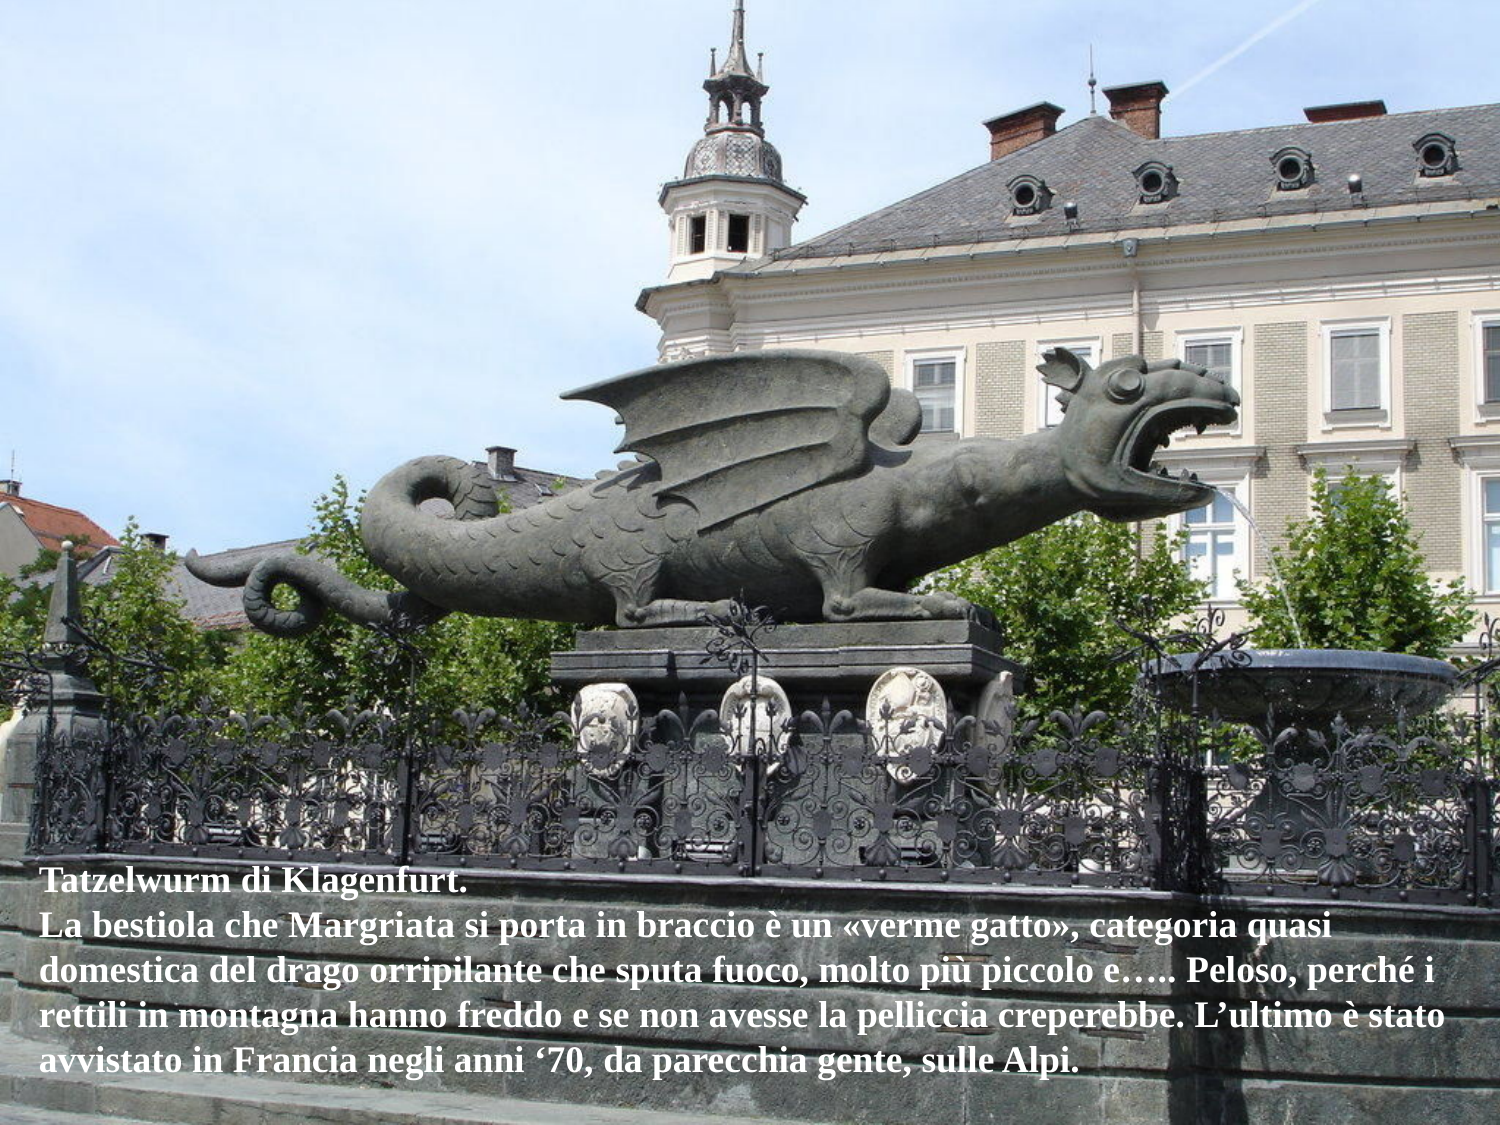

Tatzelwurm di Klagenfurt.
La bestiola che Margriata si porta in braccio è un «verme gatto», categoria quasi domestica del drago orripilante che sputa fuoco, molto più piccolo e….. Peloso, perché i rettili in montagna hanno freddo e se non avesse la pelliccia creperebbe. L’ultimo è stato avvistato in Francia negli anni ‘70, da parecchia gente, sulle Alpi.
Klagenfurt.
Michela Zucca
Associazione Sherwood